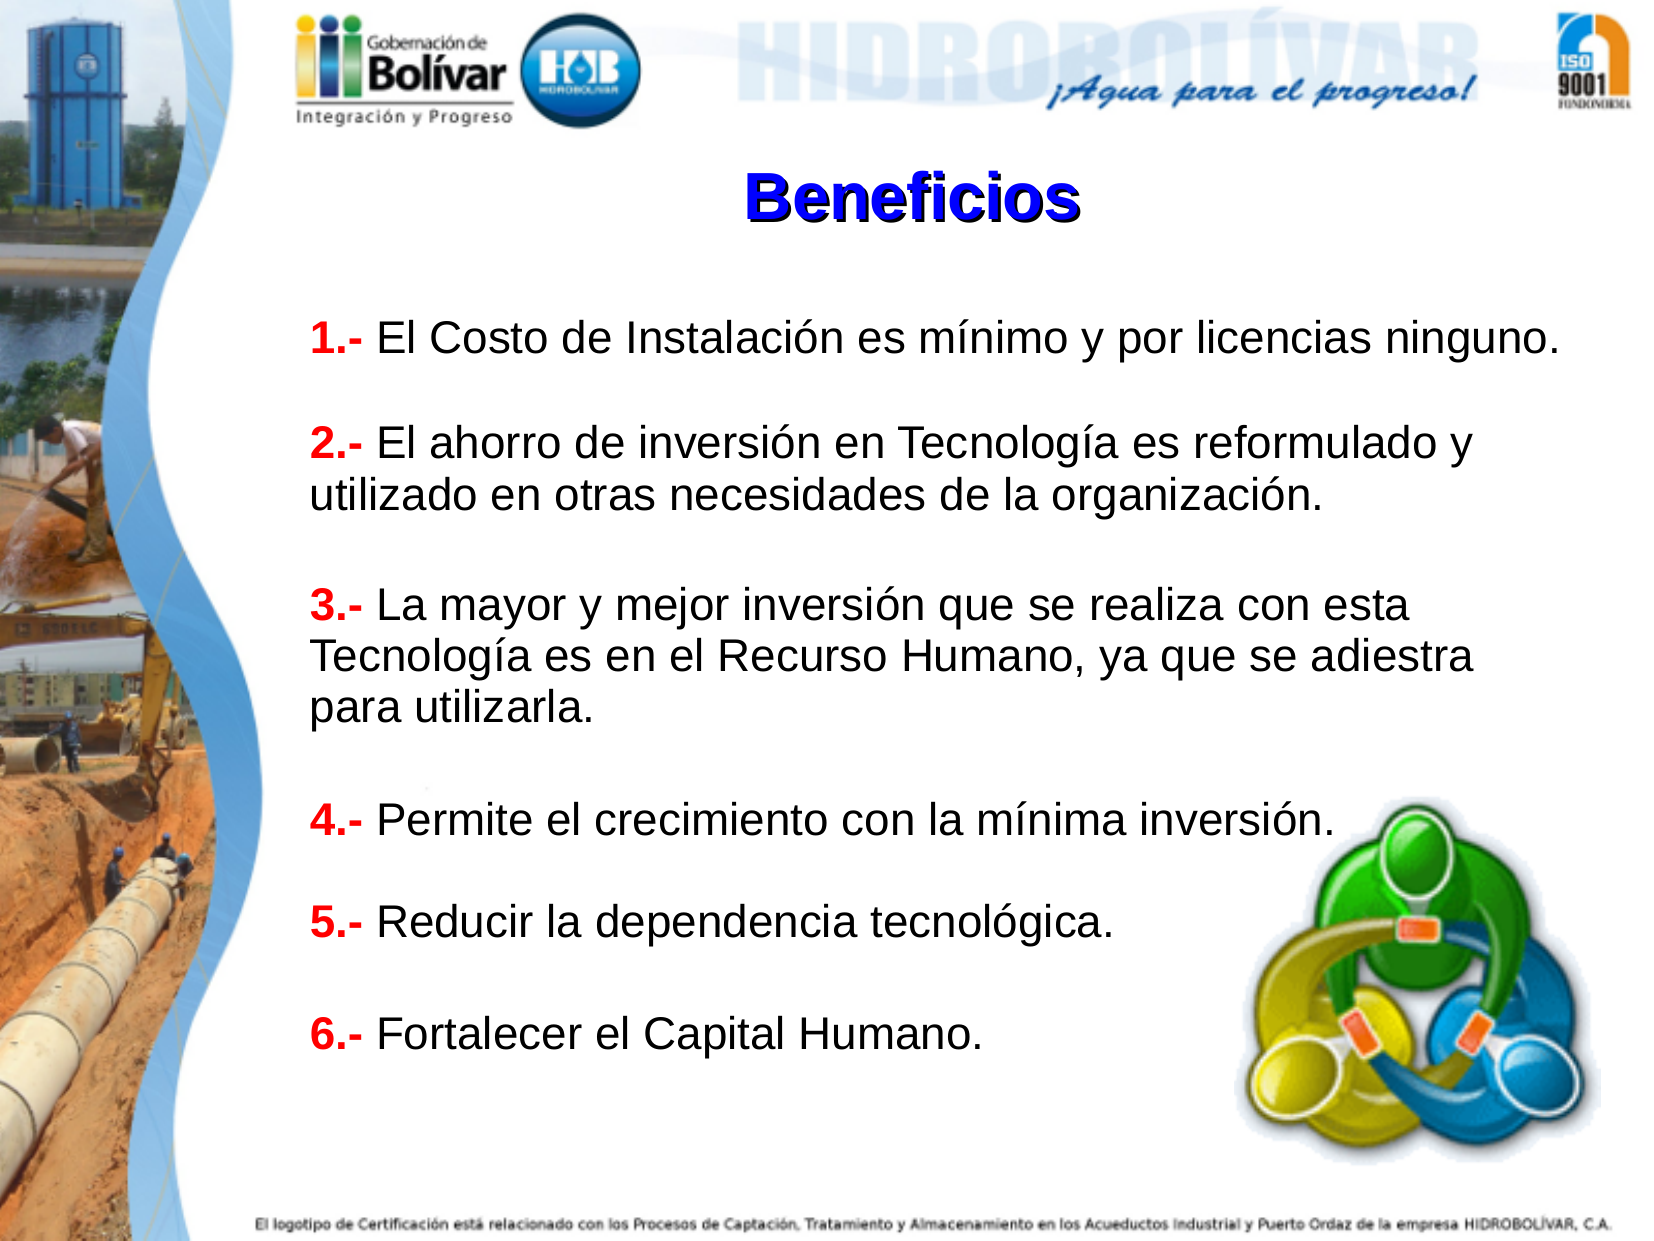

# Beneficios
1.- El Costo de Instalación es mínimo y por licencias ninguno.
2.- El ahorro de inversión en Tecnología es reformulado y utilizado en otras necesidades de la organización.
3.- La mayor y mejor inversión que se realiza con esta Tecnología es en el Recurso Humano, ya que se adiestra para utilizarla.
4.- Permite el crecimiento con la mínima inversión.
5.- Reducir la dependencia tecnológica.
6.- Fortalecer el Capital Humano.